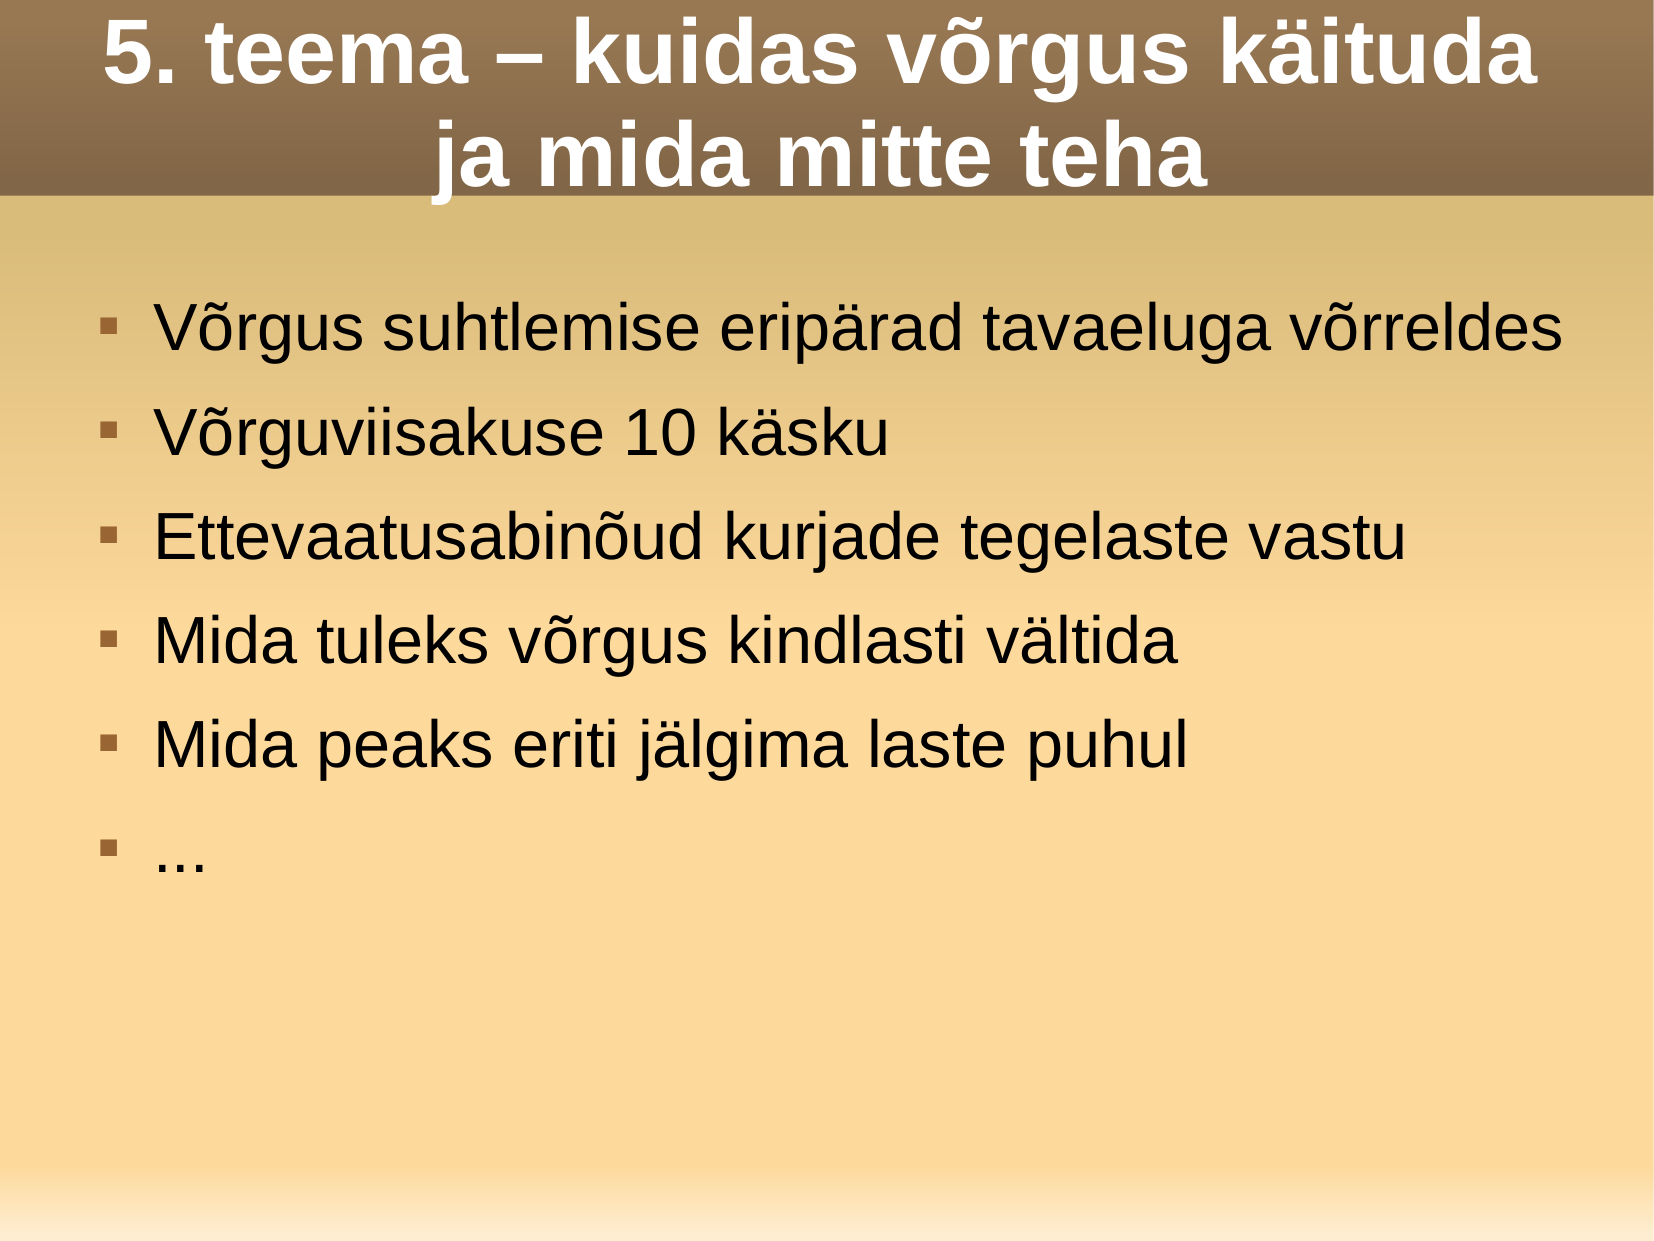

# 5. teema – kuidas võrgus käituda ja mida mitte teha
Võrgus suhtlemise eripärad tavaeluga võrreldes
Võrguviisakuse 10 käsku
Ettevaatusabinõud kurjade tegelaste vastu
Mida tuleks võrgus kindlasti vältida
Mida peaks eriti jälgima laste puhul
...